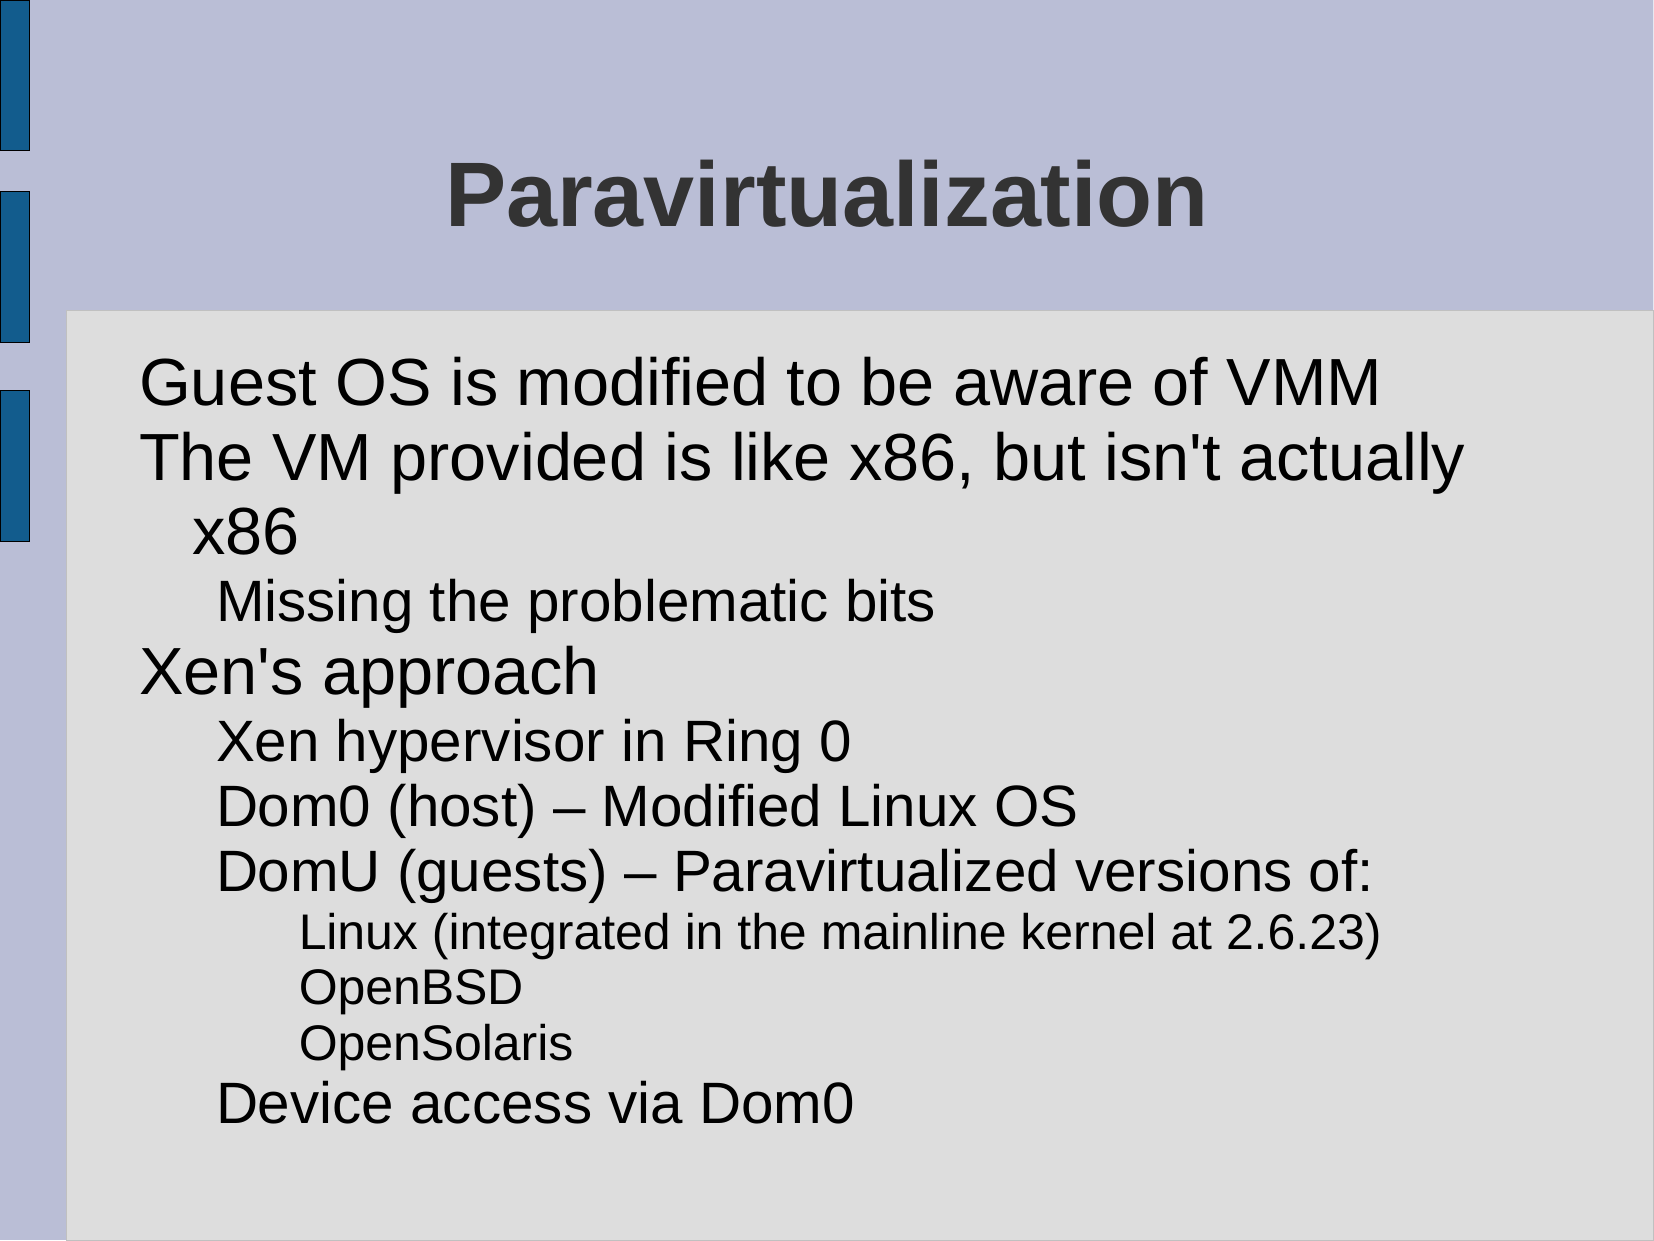

# Paravirtualization
Guest OS is modified to be aware of VMM
The VM provided is like x86, but isn't actually x86
Missing the problematic bits
Xen's approach
Xen hypervisor in Ring 0
Dom0 (host) – Modified Linux OS
DomU (guests) – Paravirtualized versions of:
Linux (integrated in the mainline kernel at 2.6.23)
OpenBSD
OpenSolaris
Device access via Dom0